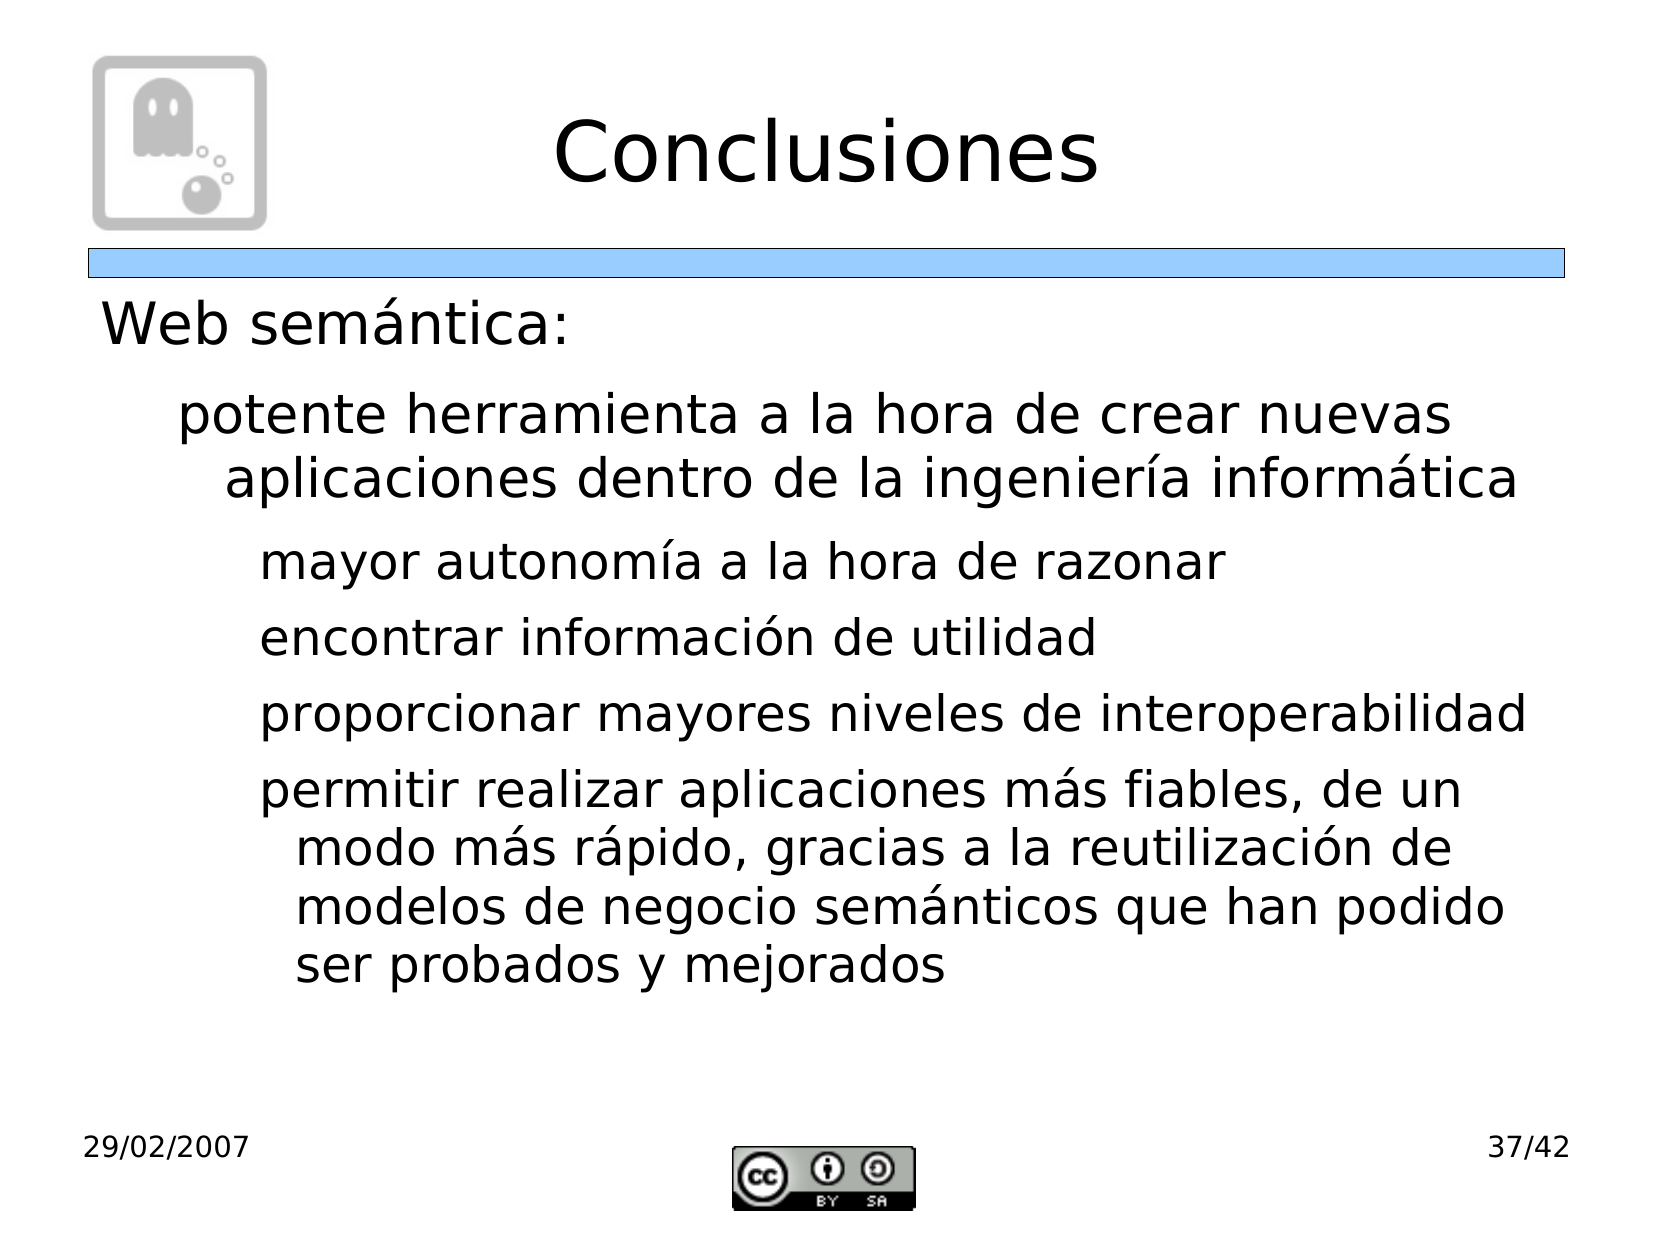

# Conclusiones
Web semántica:
potente herramienta a la hora de crear nuevas aplicaciones dentro de la ingeniería informática
mayor autonomía a la hora de razonar
encontrar información de utilidad
proporcionar mayores niveles de interoperabilidad
permitir realizar aplicaciones más fiables, de un modo más rápido, gracias a la reutilización de modelos de negocio semánticos que han podido ser probados y mejorados